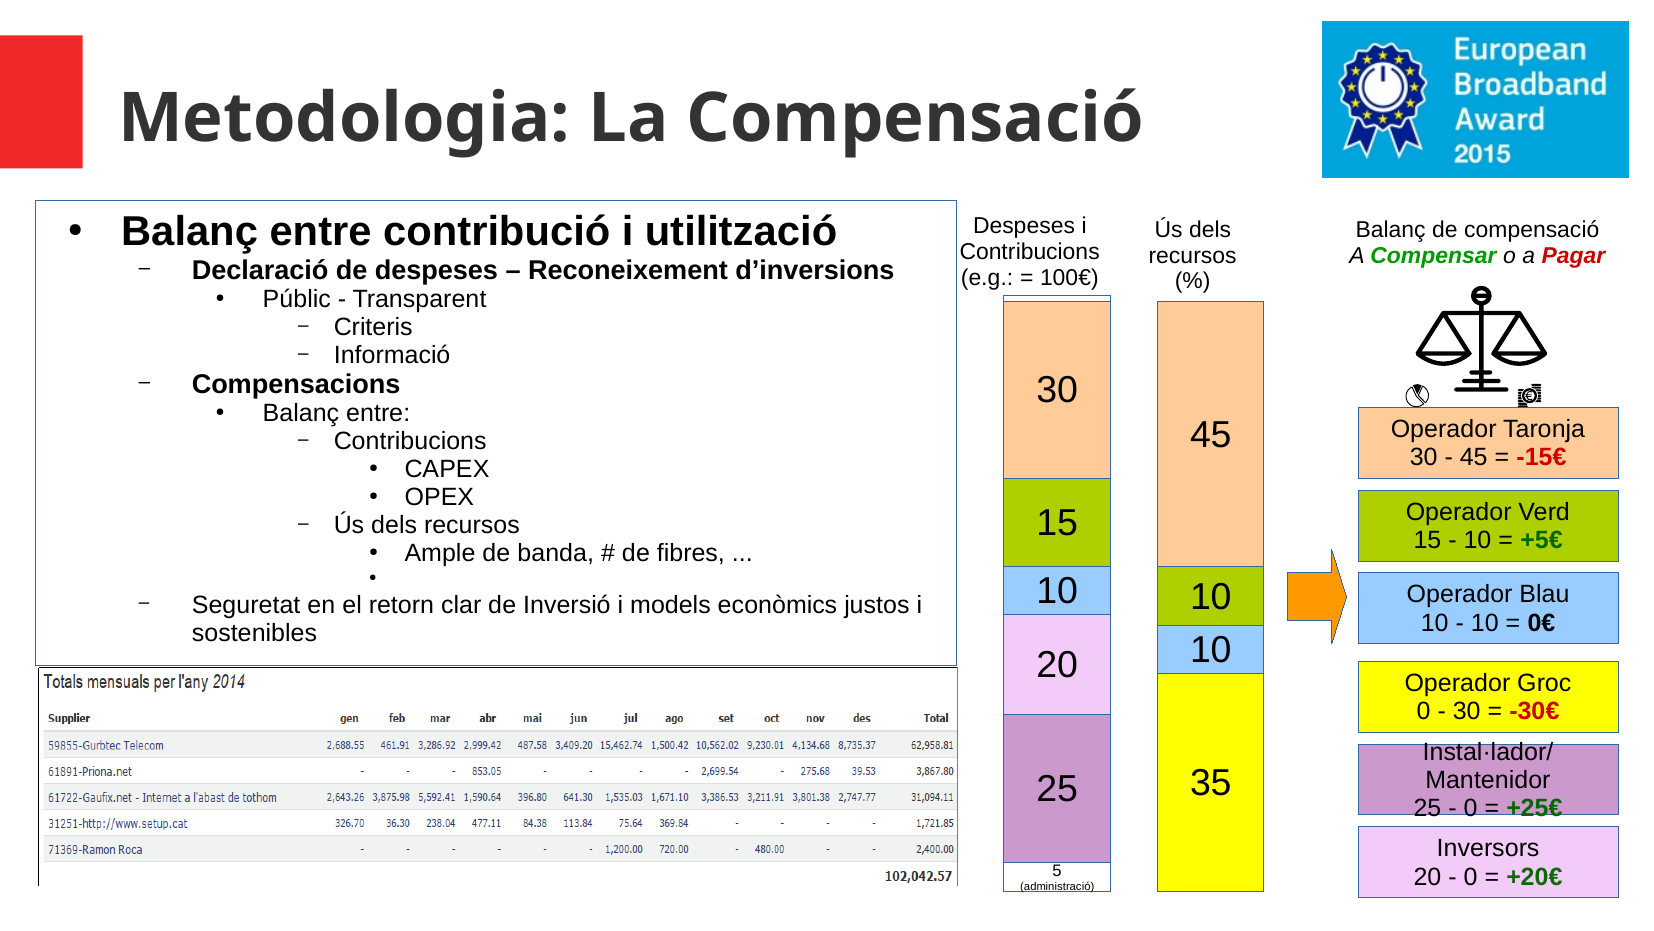

# Metodologia: La Compensació
Balanç entre contribució i utilització
Declaració de despeses – Reconeixement d’inversions
Públic - Transparent
Criteris
Informació
Compensacions
Balanç entre:
Contribucions
CAPEX
OPEX
Ús dels recursos
Ample de banda, # de fibres, ...
Seguretat en el retorn clar de Inversió i models econòmics justos i sostenibles
Despeses i Contribucions
(e.g.: = 100€)
Ús dels recursos
(%)
Balanç de compensació
A Compensar o a Pagar
30
45
Operador Taronja
30 - 45 = -15€
15
Operador Verd
15 - 10 = +5€
10
10
Operador Blau
10 - 10 = 0€
20
10
Operador Groc
0 - 30 = -30€
35
25
Instal·lador/Mantenidor
25 - 0 = +25€
Inversors
20 - 0 = +20€
27
5 (administració)